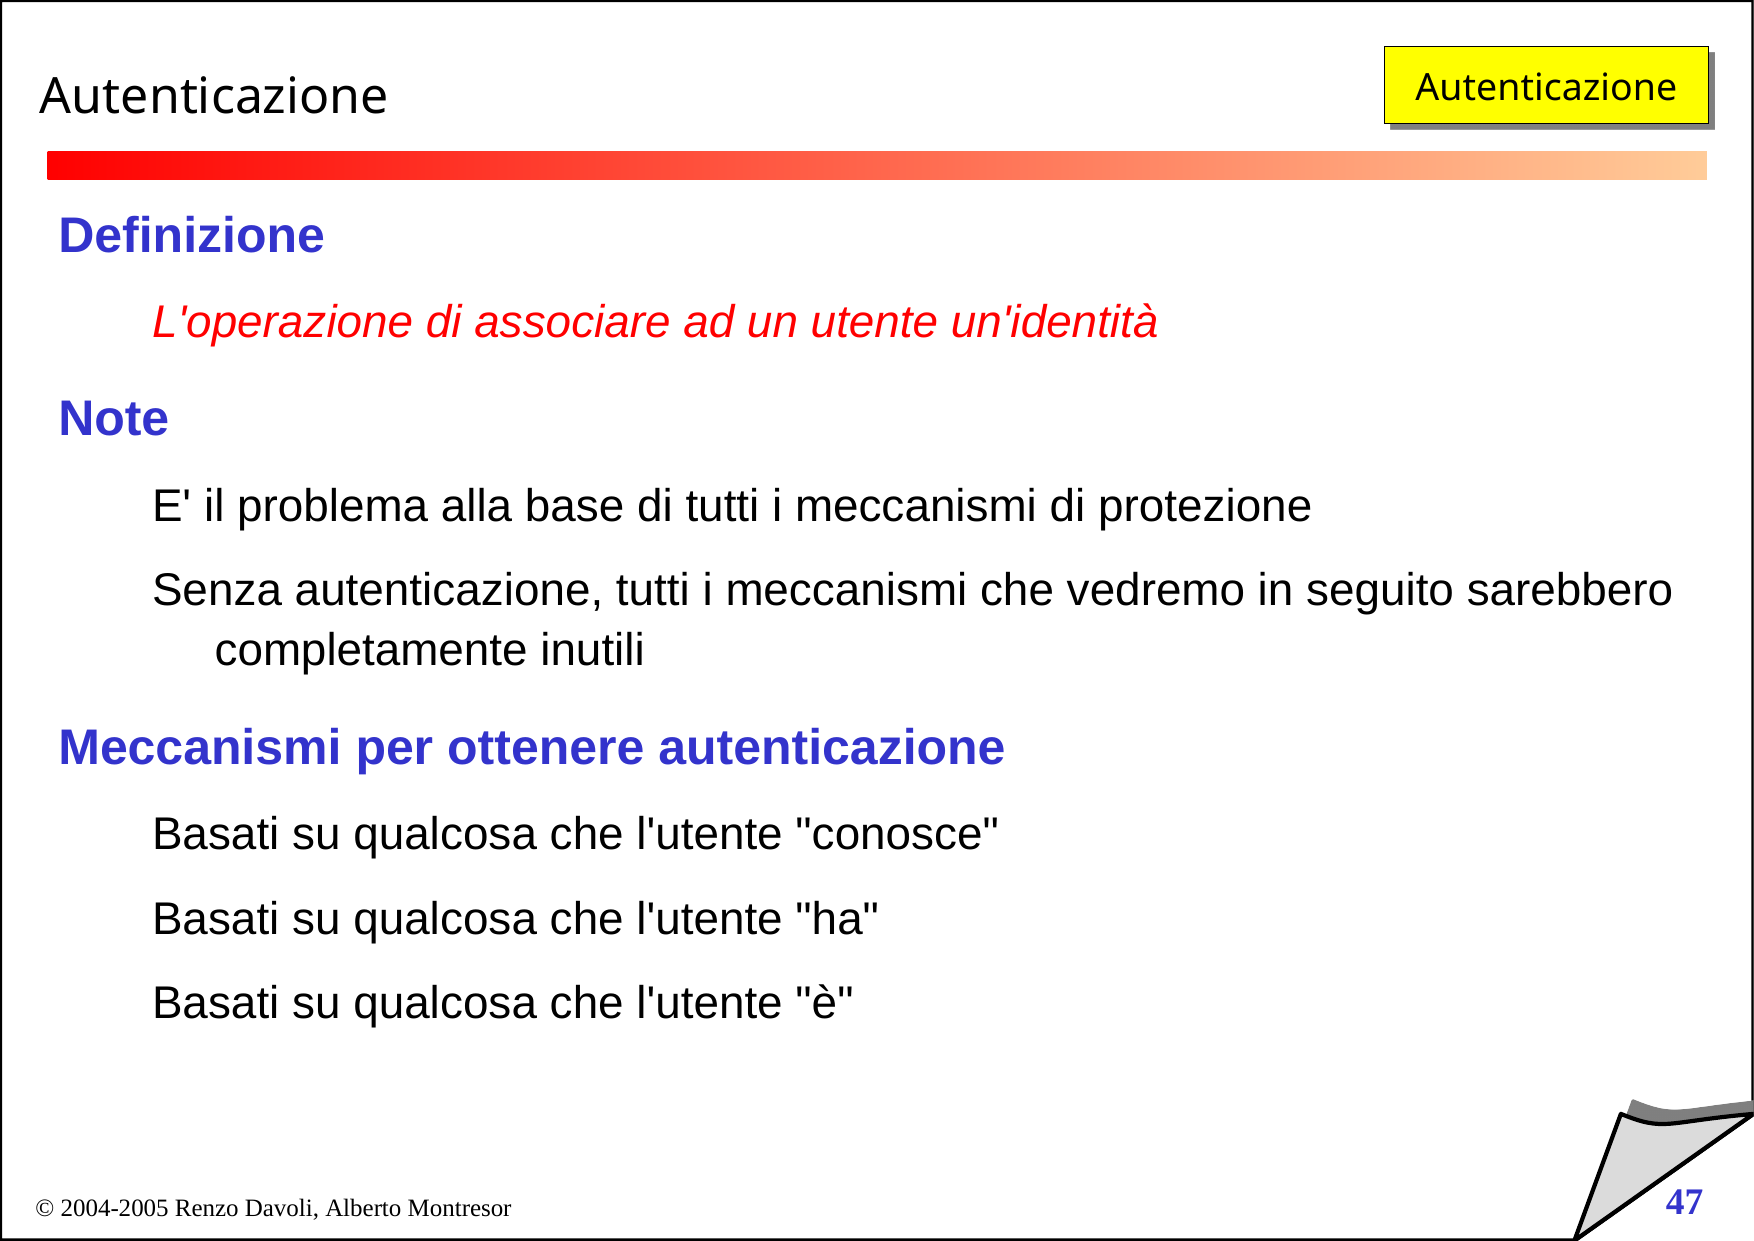

Autenticazione
# Autenticazione
Definizione
L'operazione di associare ad un utente un'identità
Note
E' il problema alla base di tutti i meccanismi di protezione
Senza autenticazione, tutti i meccanismi che vedremo in seguito sarebbero completamente inutili
Meccanismi per ottenere autenticazione
Basati su qualcosa che l'utente "conosce"
Basati su qualcosa che l'utente "ha"
Basati su qualcosa che l'utente "è"